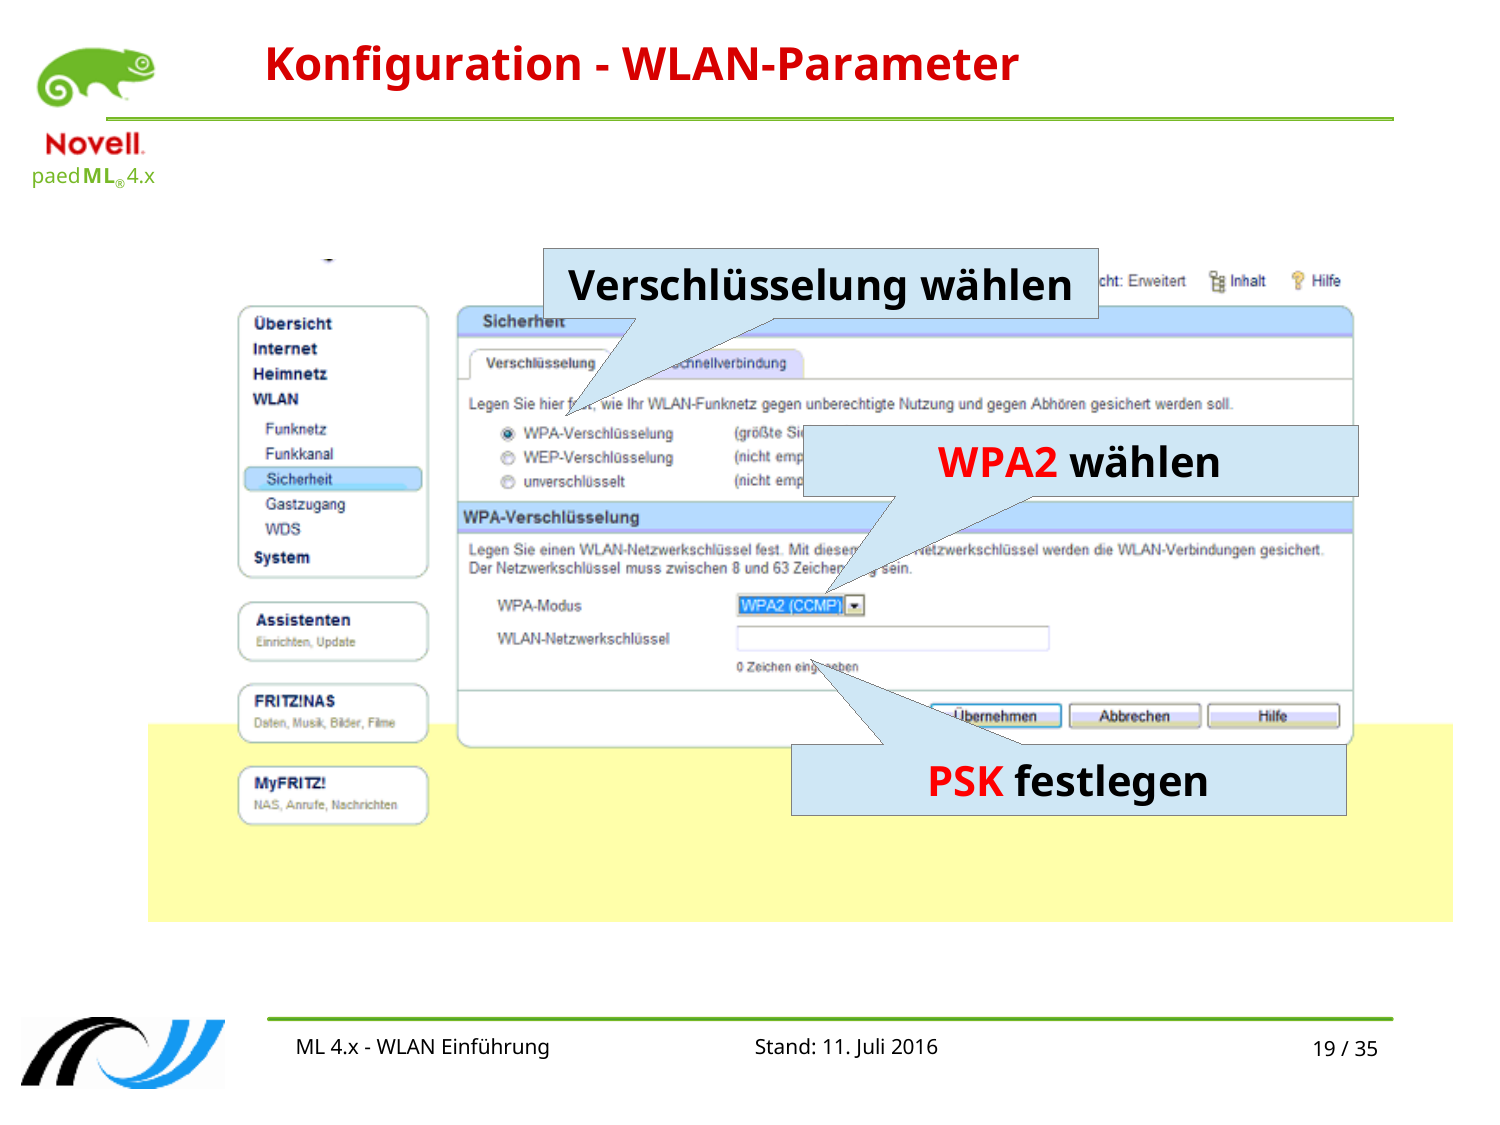

# Konfiguration - WLAN-Parameter
Verschlüsselung wählen
WPA2 wählen
PSK festlegen
ML 4.x - WLAN Einführung
11. Juli 2016
19